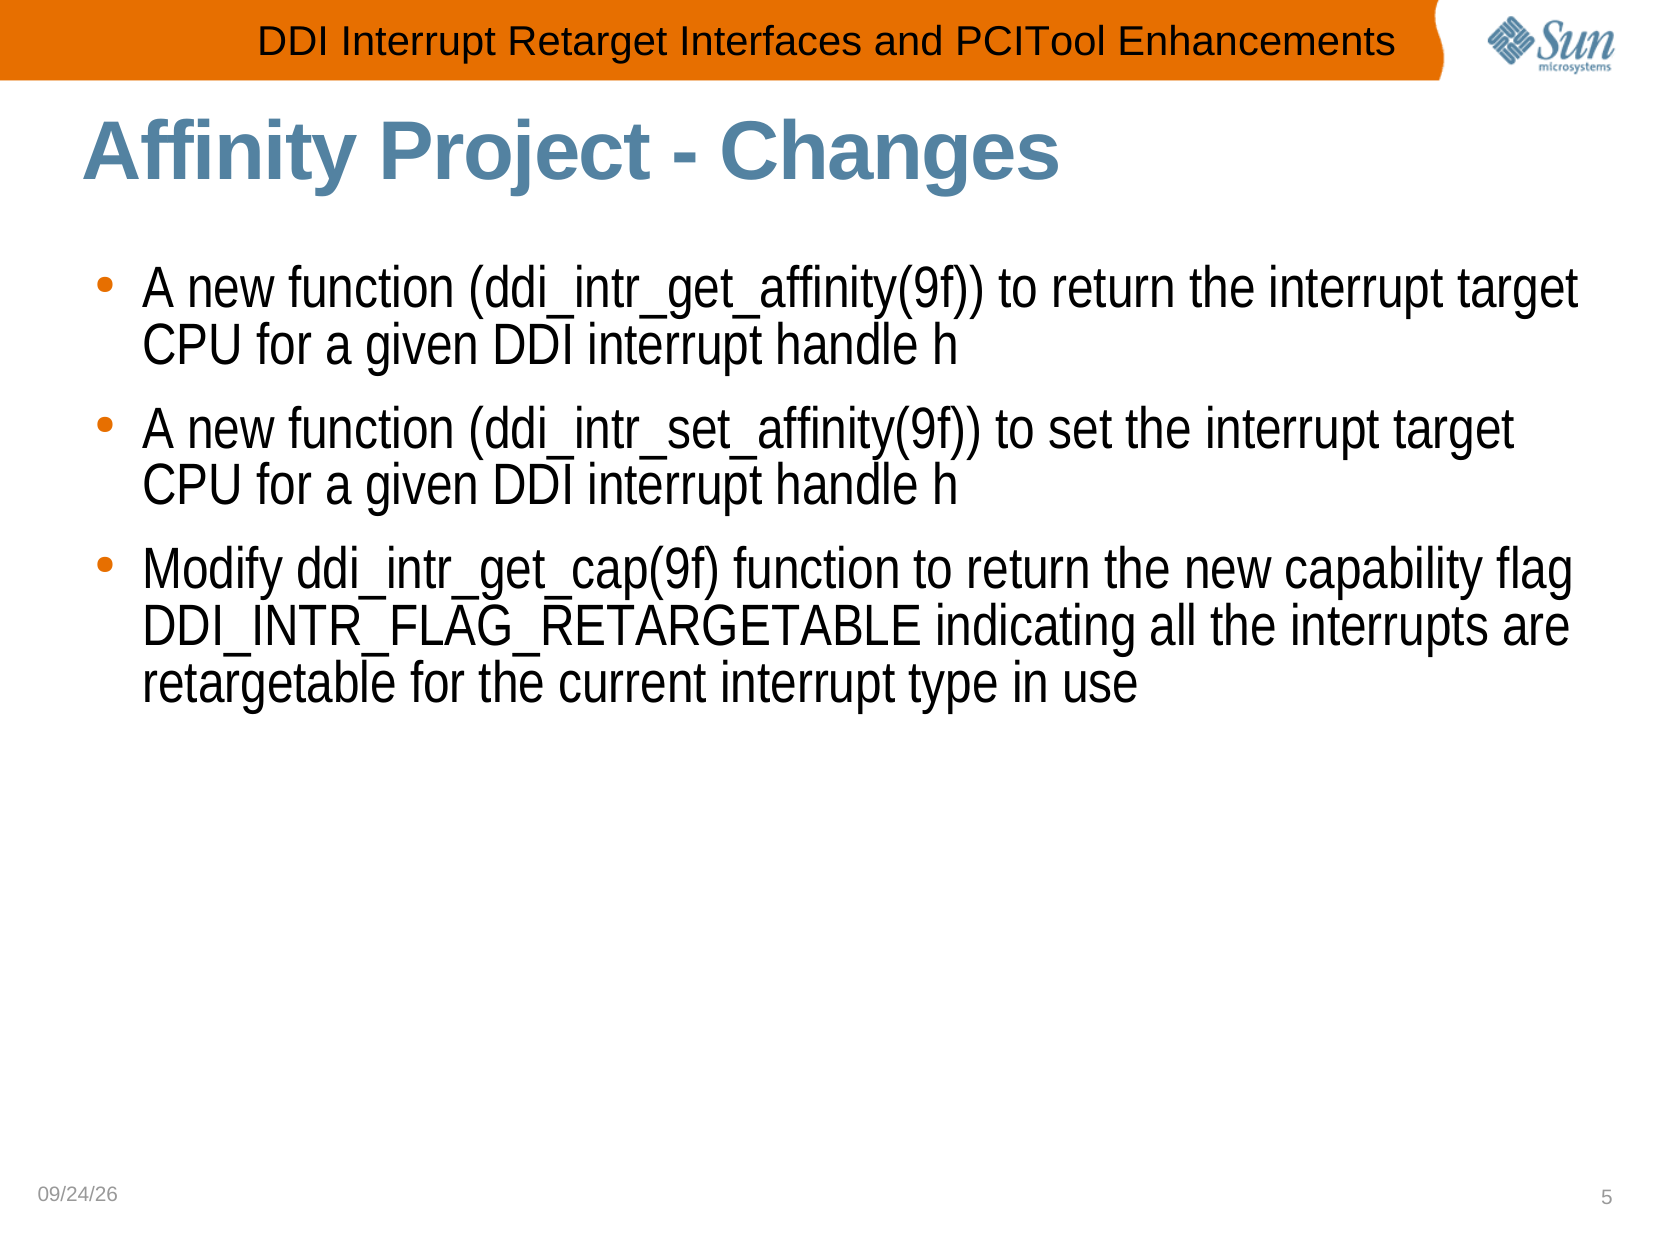

# Affinity Project - Changes
A new function (ddi_intr_get_affinity(9f)) to return the interrupt target CPU for a given DDI interrupt handle h
A new function (ddi_intr_set_affinity(9f)) to set the interrupt target CPU for a given DDI interrupt handle h
Modify ddi_intr_get_cap(9f) function to return the new capability flag DDI_INTR_FLAG_RETARGETABLE indicating all the interrupts are retargetable for the current interrupt type in use
5